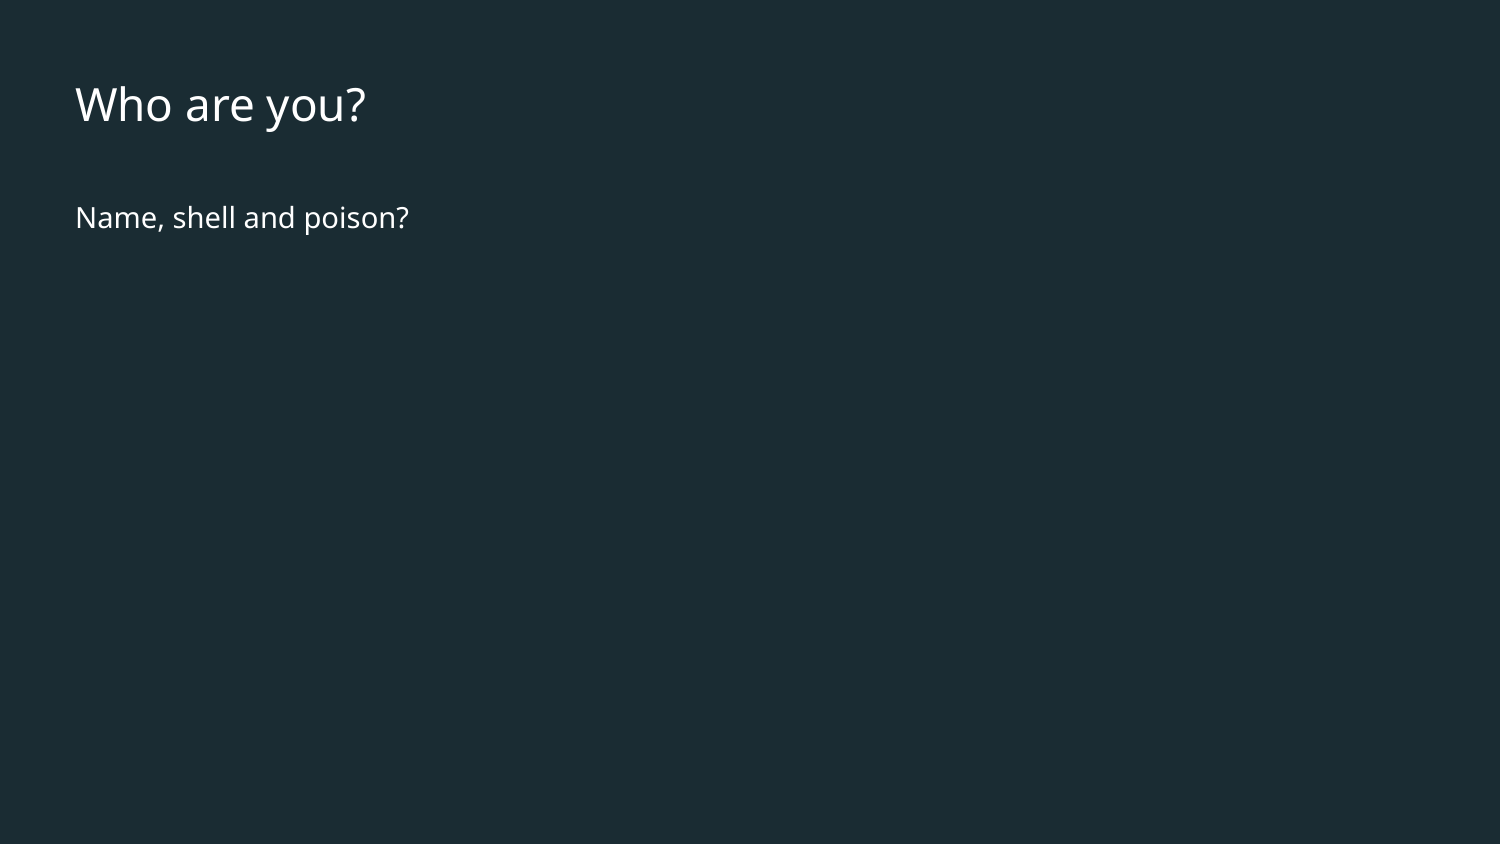

# Who are you?
Name, shell and poison?